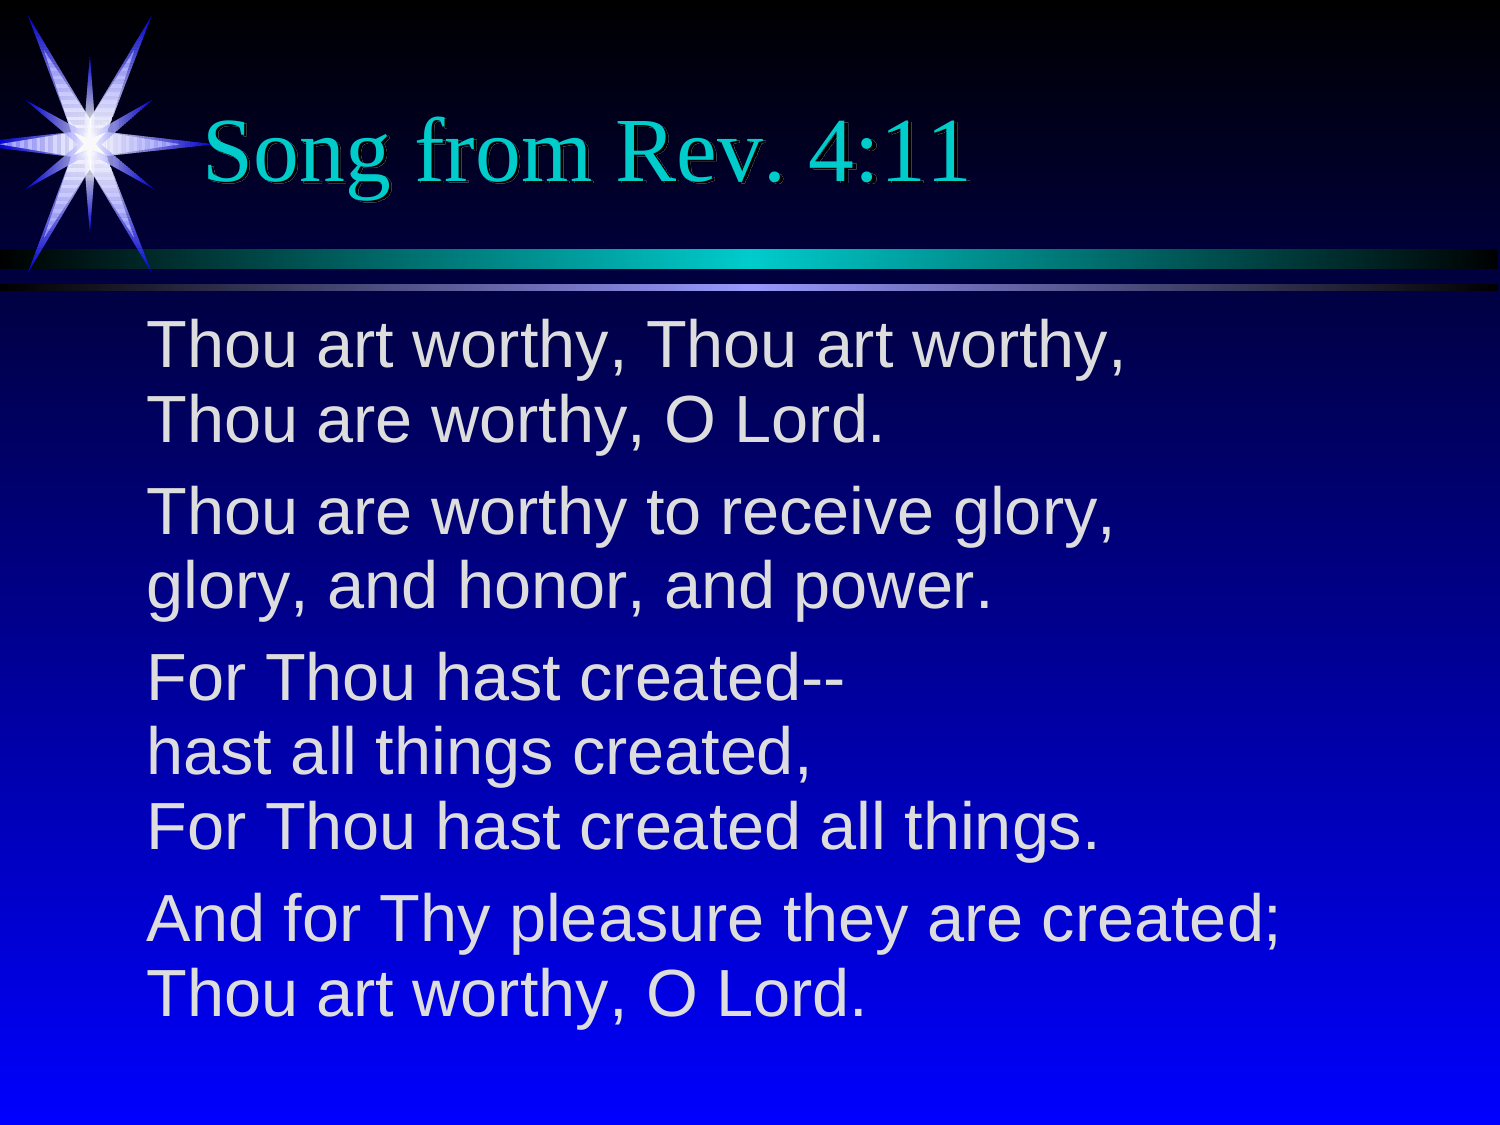

# Song from Rev. 4:11
Thou art worthy, Thou art worthy,
Thou are worthy, O Lord.
Thou are worthy to receive glory,
glory, and honor, and power.
For Thou hast created--
hast all things created,
For Thou hast created all things.
And for Thy pleasure they are created;
Thou art worthy, O Lord.